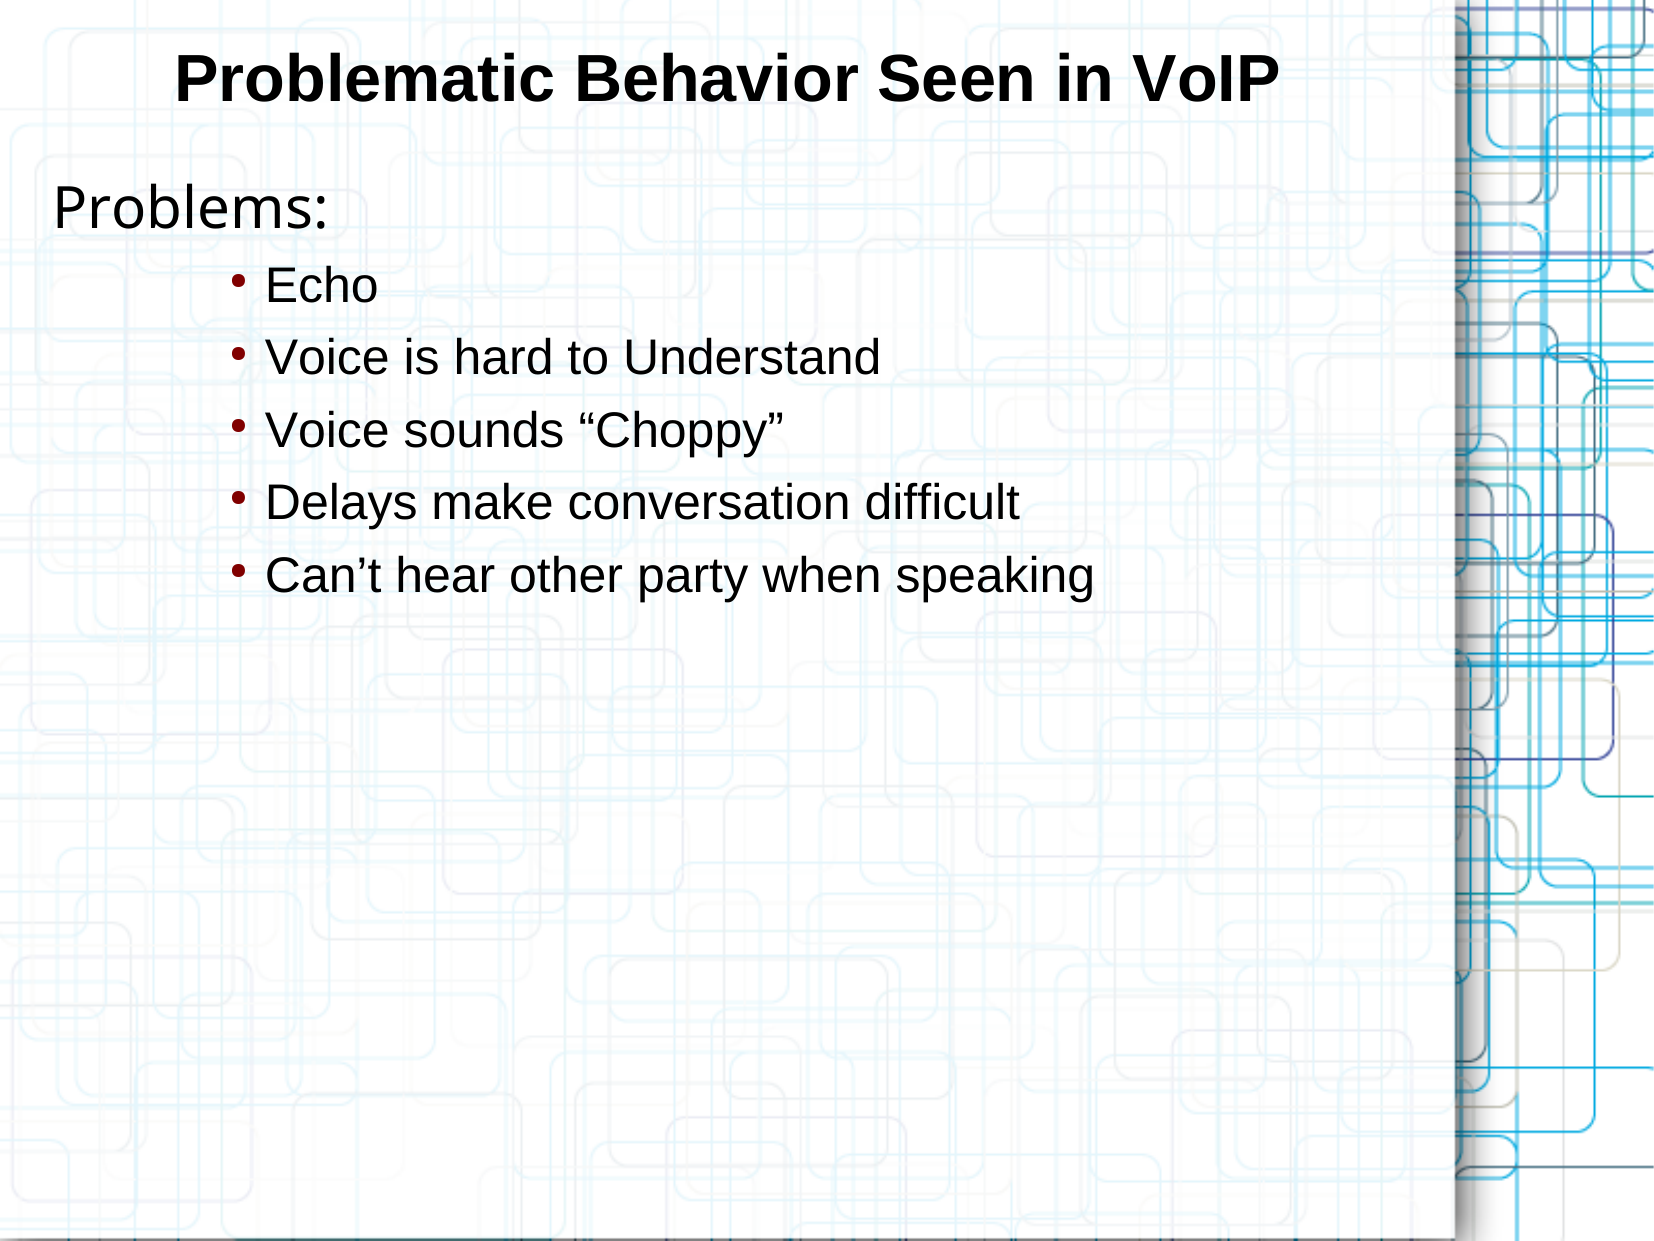

# Problematic Behavior Seen in VoIP
Problems:
Echo
Voice is hard to Understand
Voice sounds “Choppy”
Delays make conversation difficult
Can’t hear other party when speaking